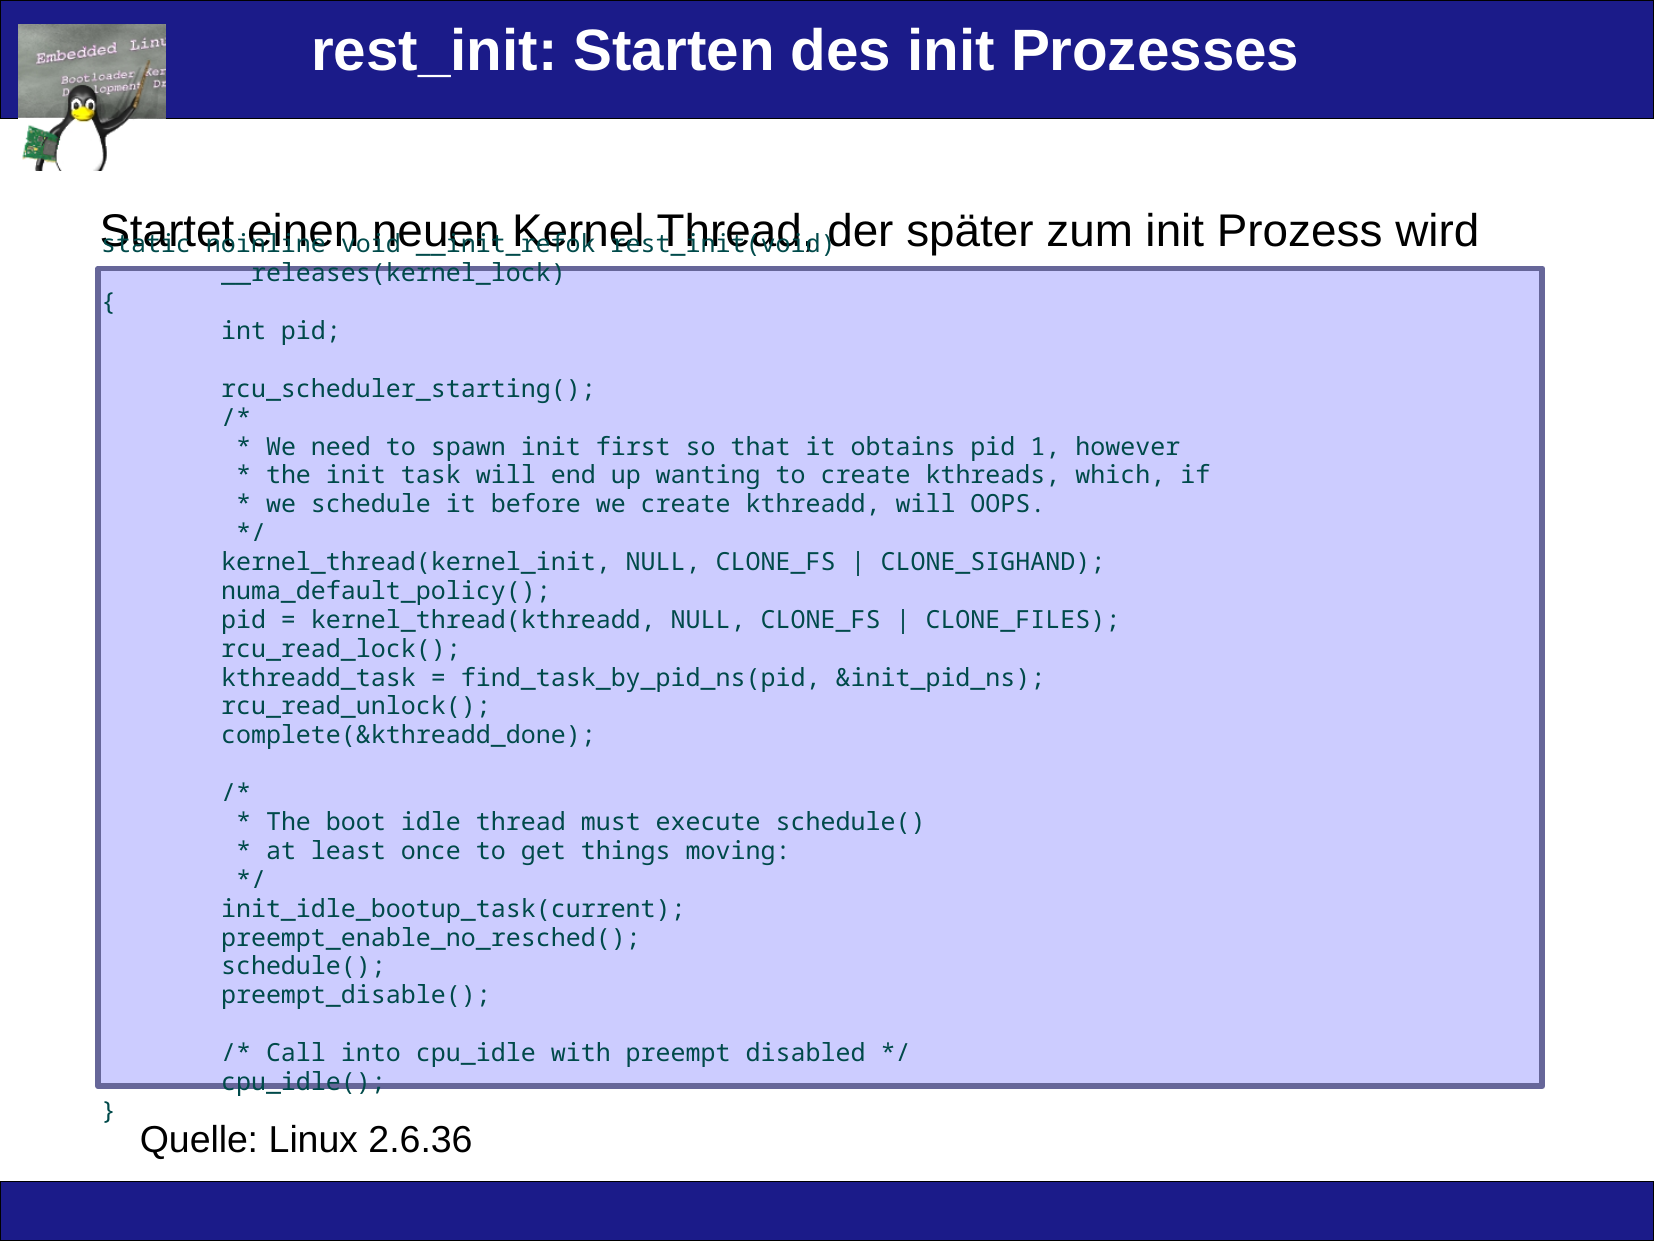

# rest_init: Starten des init Prozesses
Startet einen neuen Kernel Thread, der später zum init Prozess wird
static noinline void __init_refok rest_init(void)
 __releases(kernel_lock)
{
 int pid;
 rcu_scheduler_starting();
 /*
 * We need to spawn init first so that it obtains pid 1, however
 * the init task will end up wanting to create kthreads, which, if
 * we schedule it before we create kthreadd, will OOPS.
 */
 kernel_thread(kernel_init, NULL, CLONE_FS | CLONE_SIGHAND);
 numa_default_policy();
 pid = kernel_thread(kthreadd, NULL, CLONE_FS | CLONE_FILES);
 rcu_read_lock();
 kthreadd_task = find_task_by_pid_ns(pid, &init_pid_ns);
 rcu_read_unlock();
 complete(&kthreadd_done);
 /*
 * The boot idle thread must execute schedule()
 * at least once to get things moving:
 */
 init_idle_bootup_task(current);
 preempt_enable_no_resched();
 schedule();
 preempt_disable();
 /* Call into cpu_idle with preempt disabled */
 cpu_idle();
}
Quelle: Linux 2.6.36